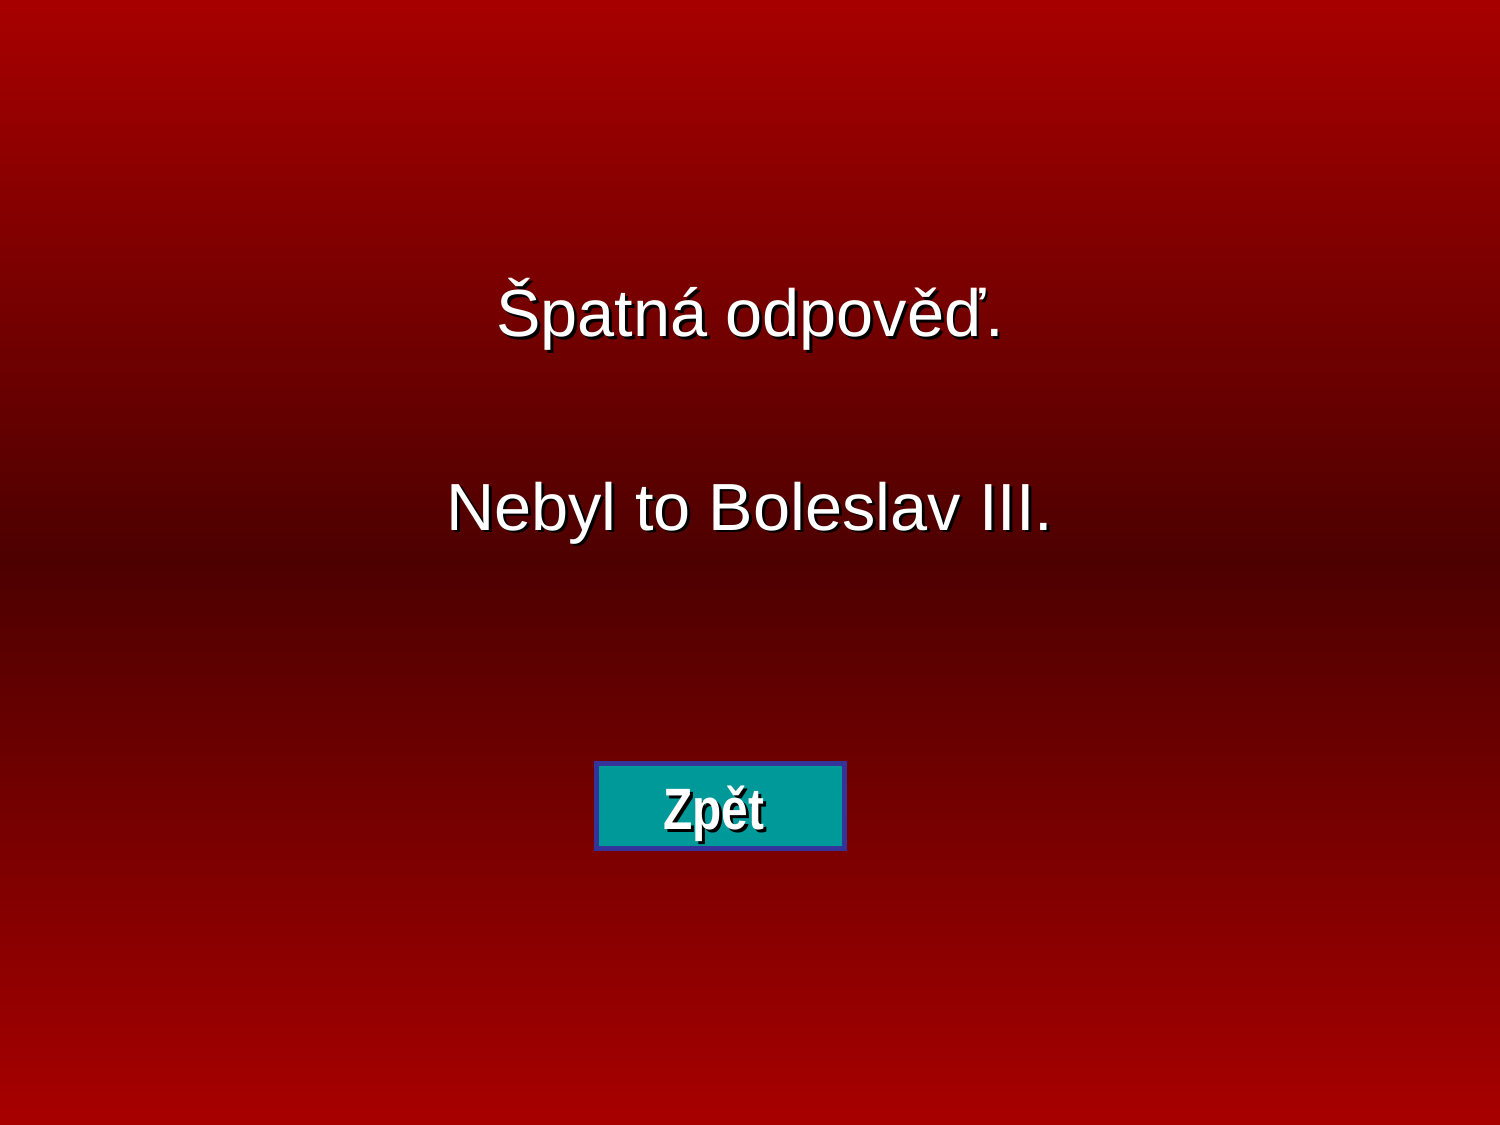

#
Špatná odpověď.
Nebyl to Boleslav III.
Zpět